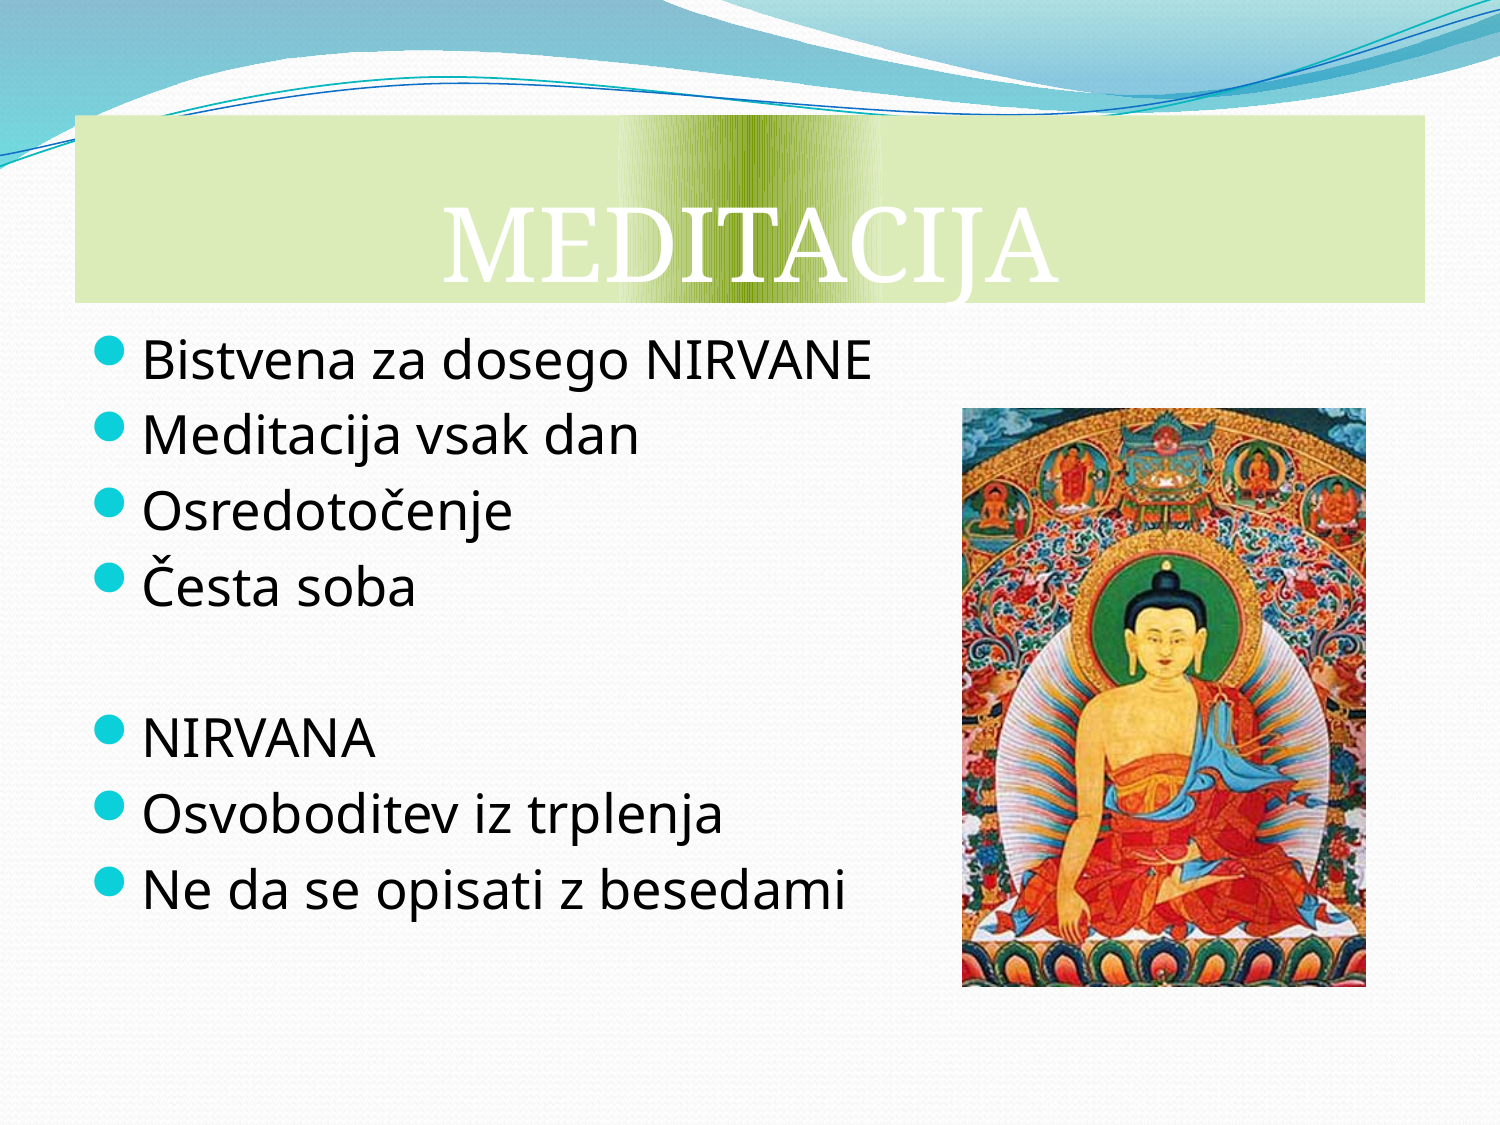

# MEDITACIJA
Bistvena za dosego NIRVANE
Meditacija vsak dan
Osredotočenje
Česta soba
NIRVANA
Osvoboditev iz trplenja
Ne da se opisati z besedami